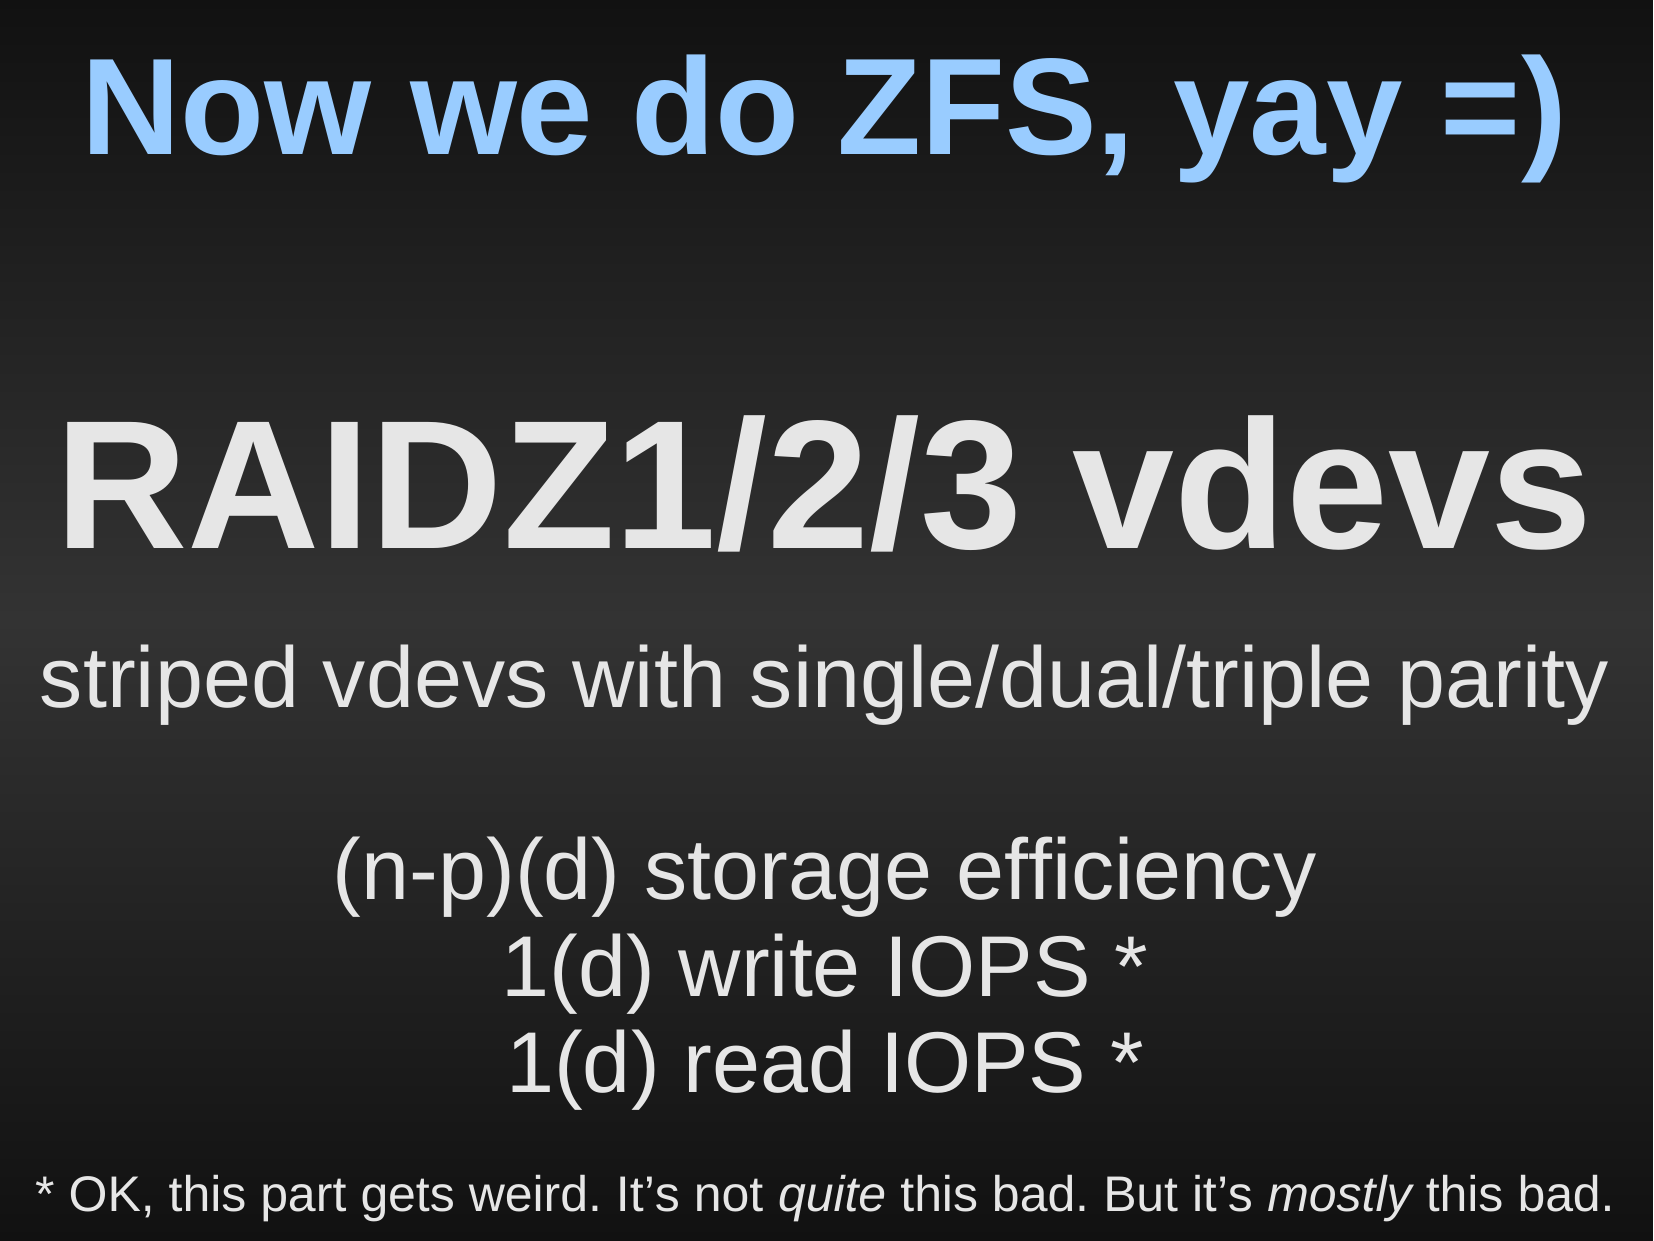

# Now we do ZFS, yay =)
RAIDZ1/2/3 vdevs
striped vdevs with single/dual/triple parity
(n-p)(d) storage efficiency
1(d) write IOPS *
1(d) read IOPS *
* OK, this part gets weird. It’s not quite this bad. But it’s mostly this bad.